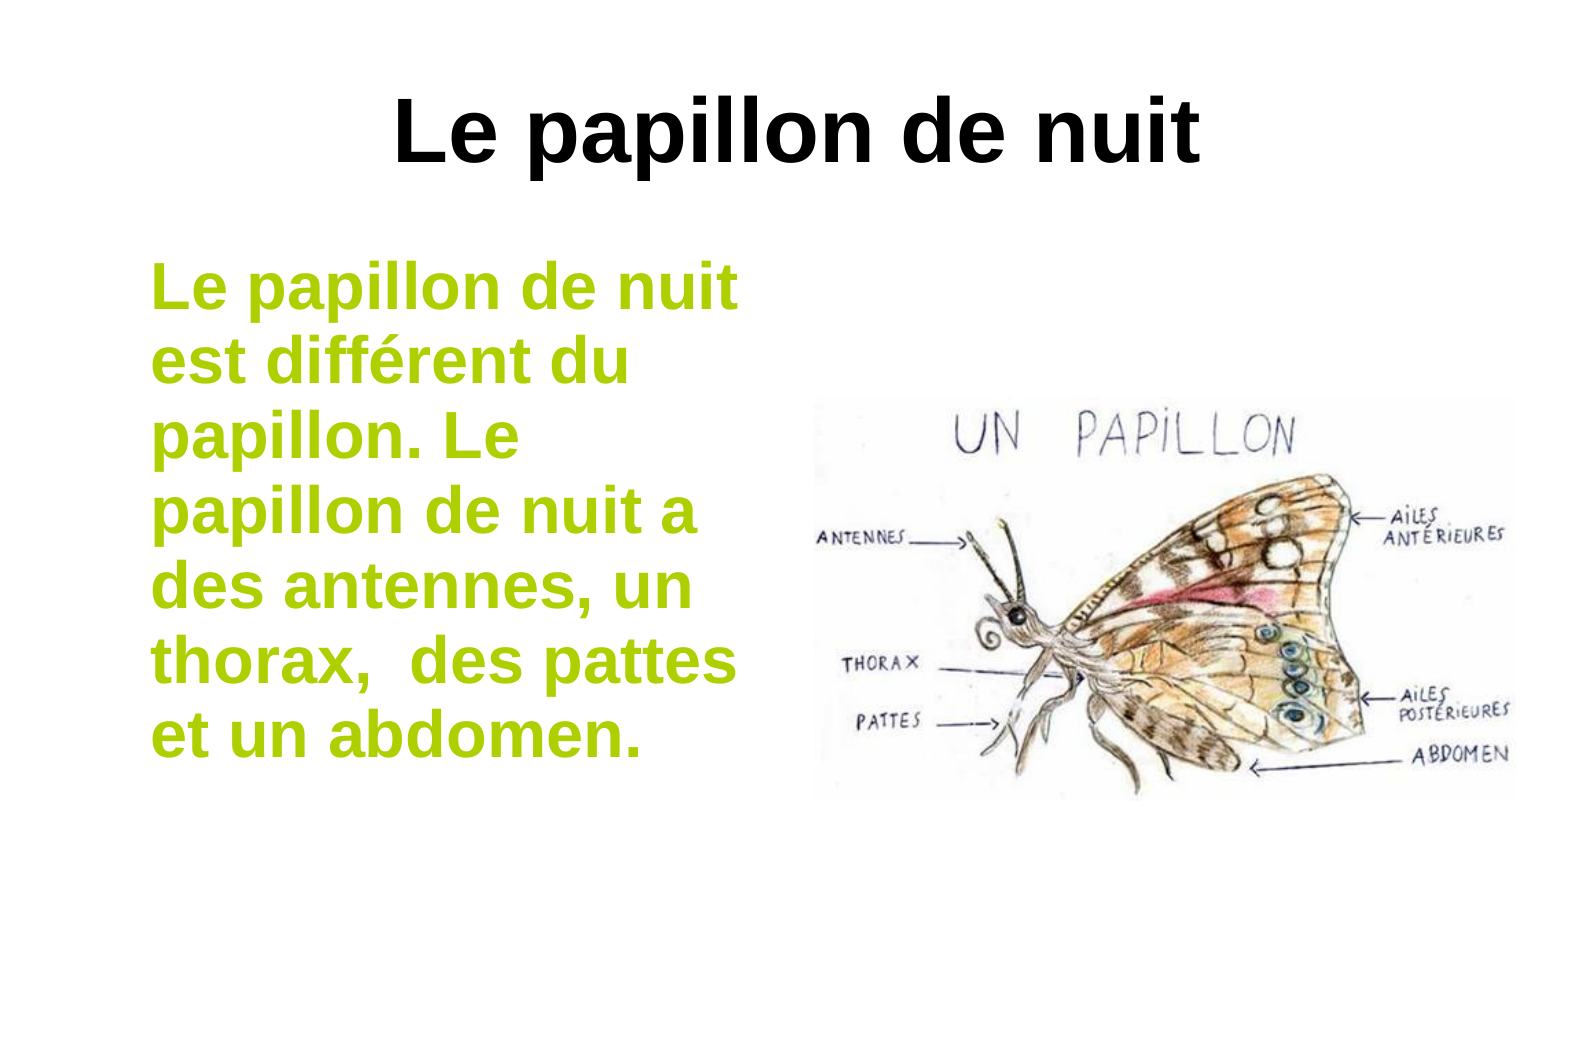

# Le papillon de nuit
Le papillon de nuit est différent du papillon. Le papillon de nuit a des antennes, un thorax, des pattes et un abdomen.